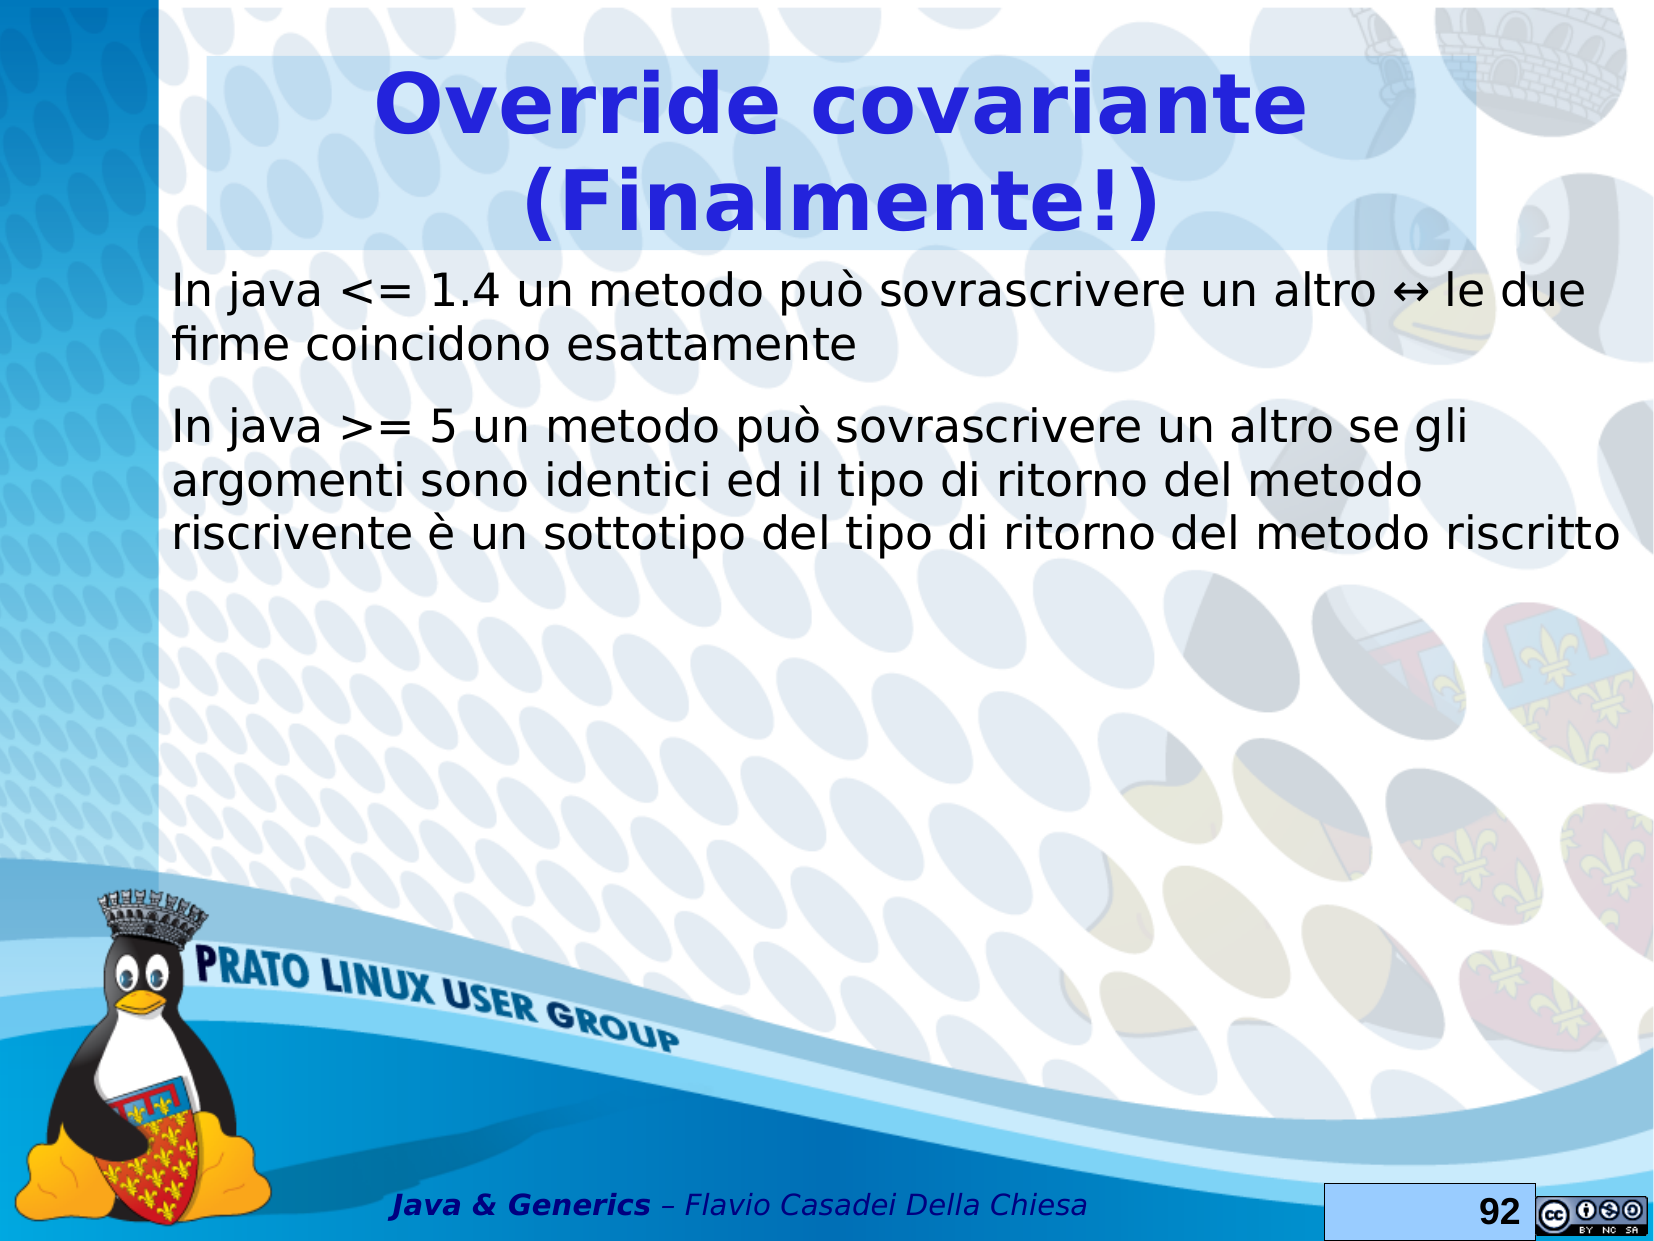

# Override covariante (Finalmente!)
In java <= 1.4 un metodo può sovrascrivere un altro ↔ le due firme coincidono esattamente
In java >= 5 un metodo può sovrascrivere un altro se gli argomenti sono identici ed il tipo di ritorno del metodo riscrivente è un sottotipo del tipo di ritorno del metodo riscritto